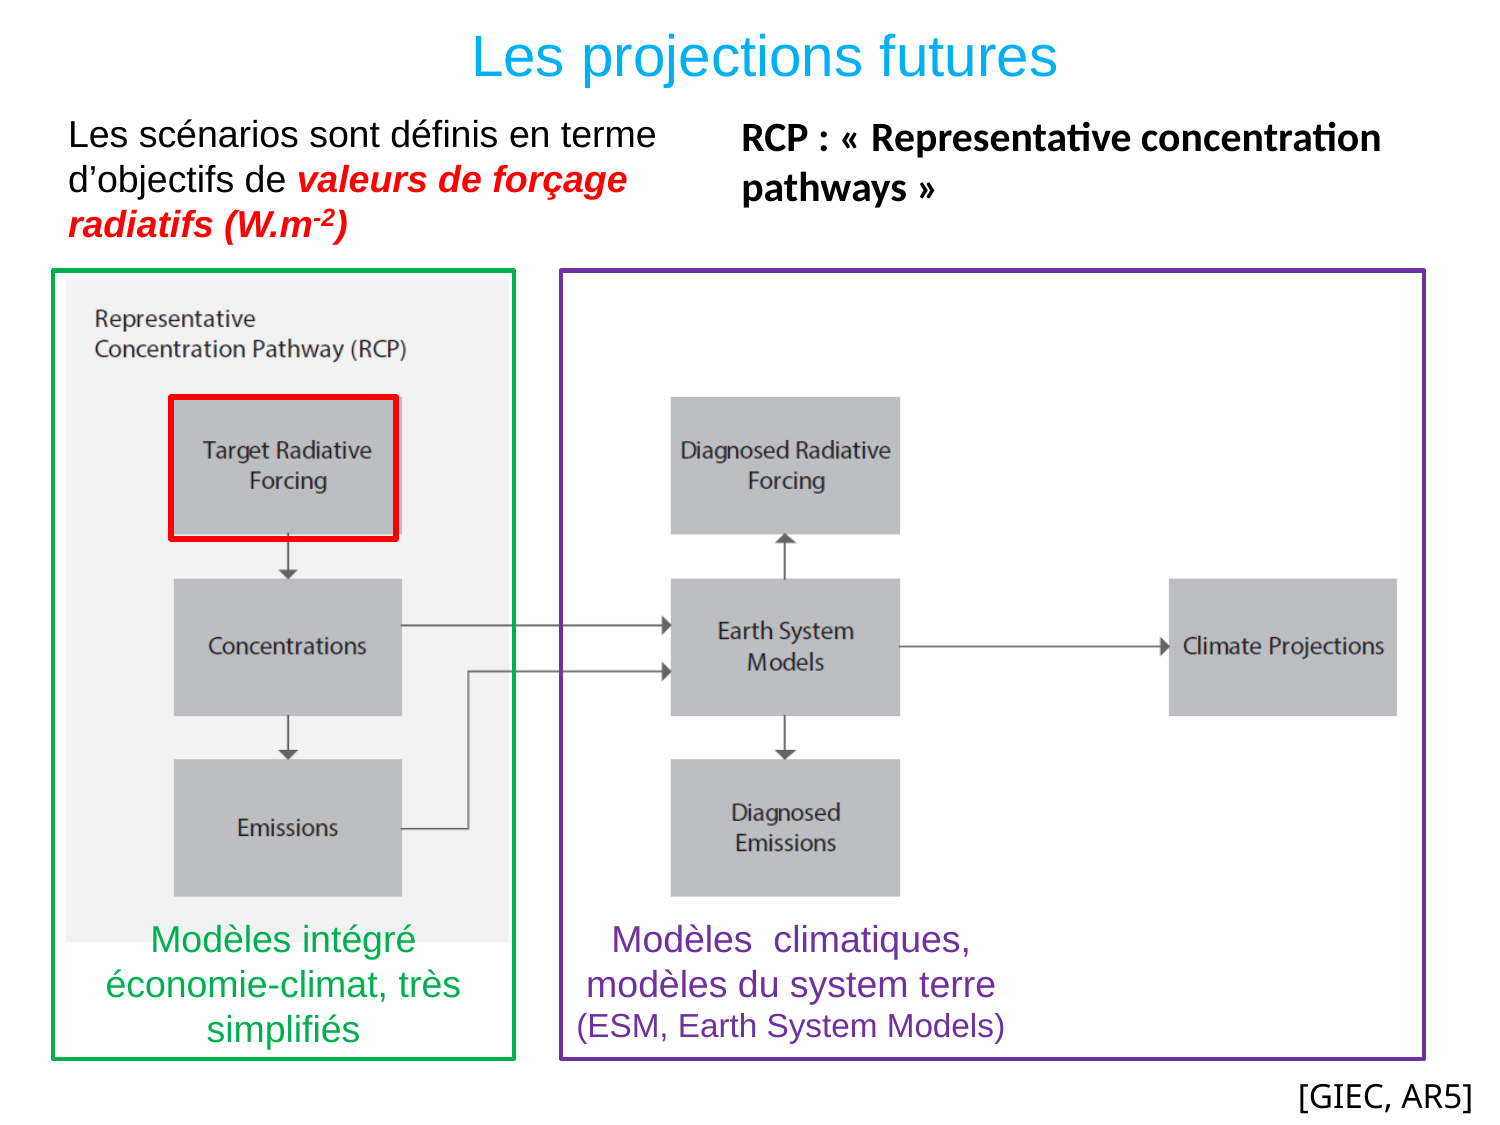

Les projections futures
RCP : « Representative concentration pathways »
Les scénarios sont définis en terme d’objectifs de valeurs de forçage radiatifs (W.m-2)
Modèles intégré économie-climat, très simplifiés
Modèles climatiques, modèles du system terre
(ESM, Earth System Models)
[GIEC, AR5]